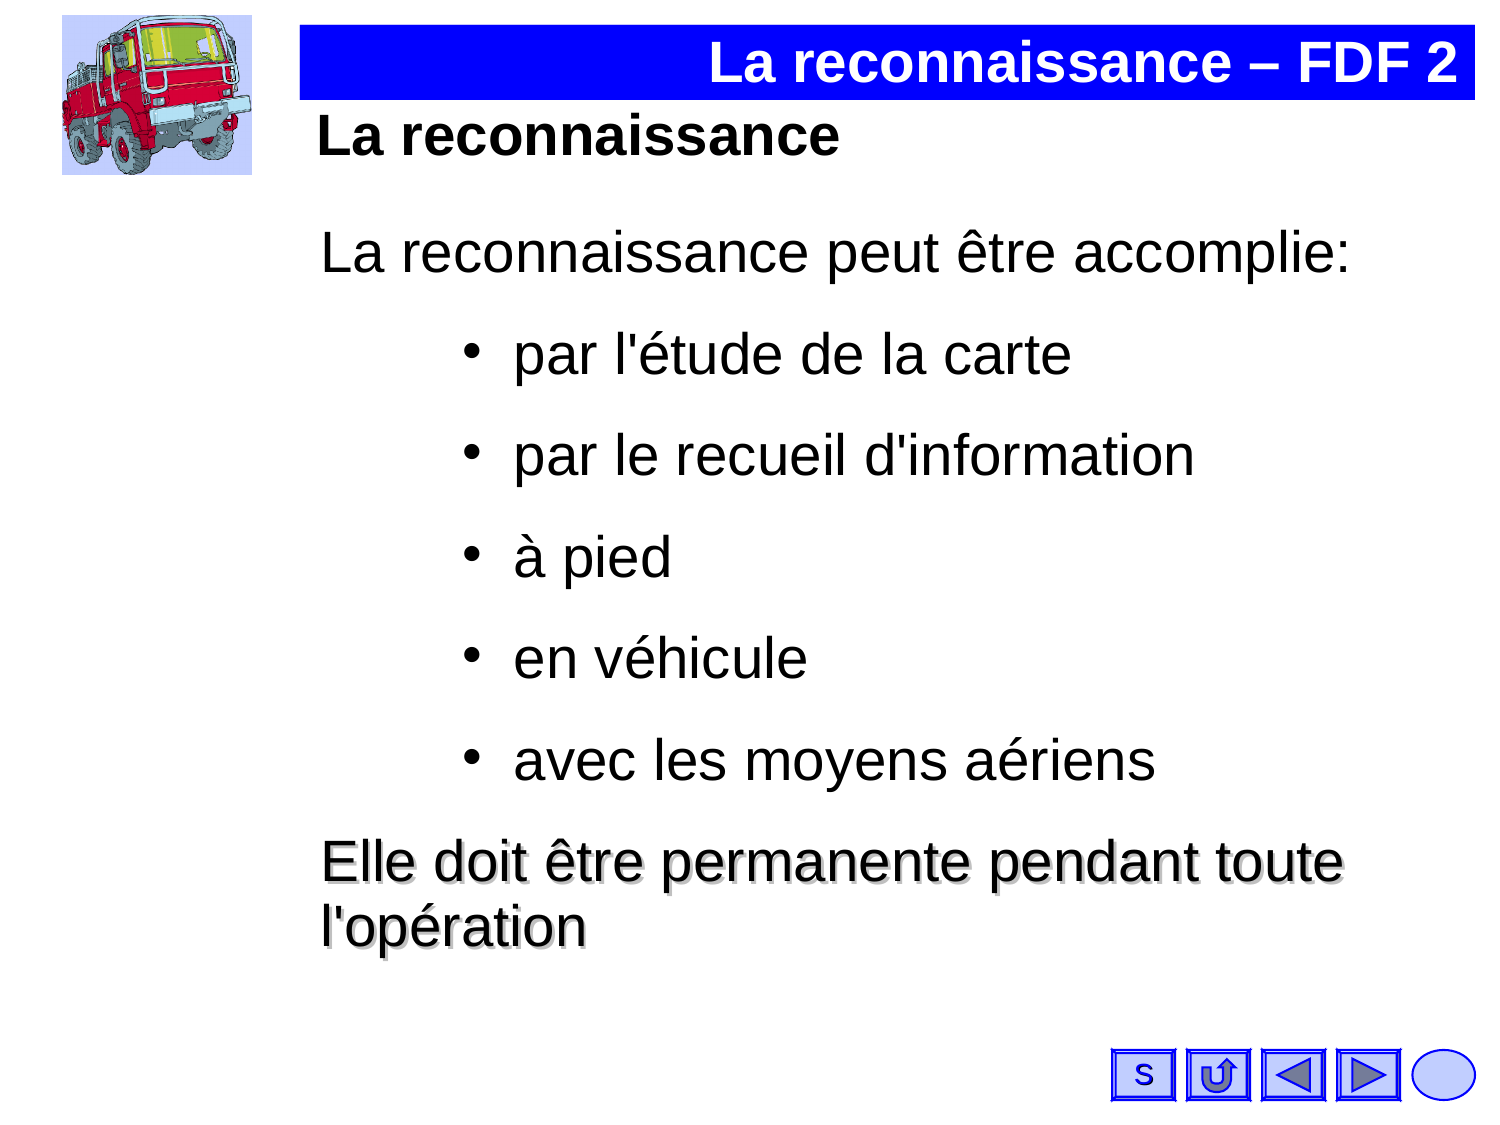

La reconnaissance – FDF 2
La reconnaissance
La reconnaissance peut être accomplie:
 par l'étude de la carte
 par le recueil d'information
 à pied
 en véhicule
 avec les moyens aériens
Elle doit être permanente pendant toute l'opération